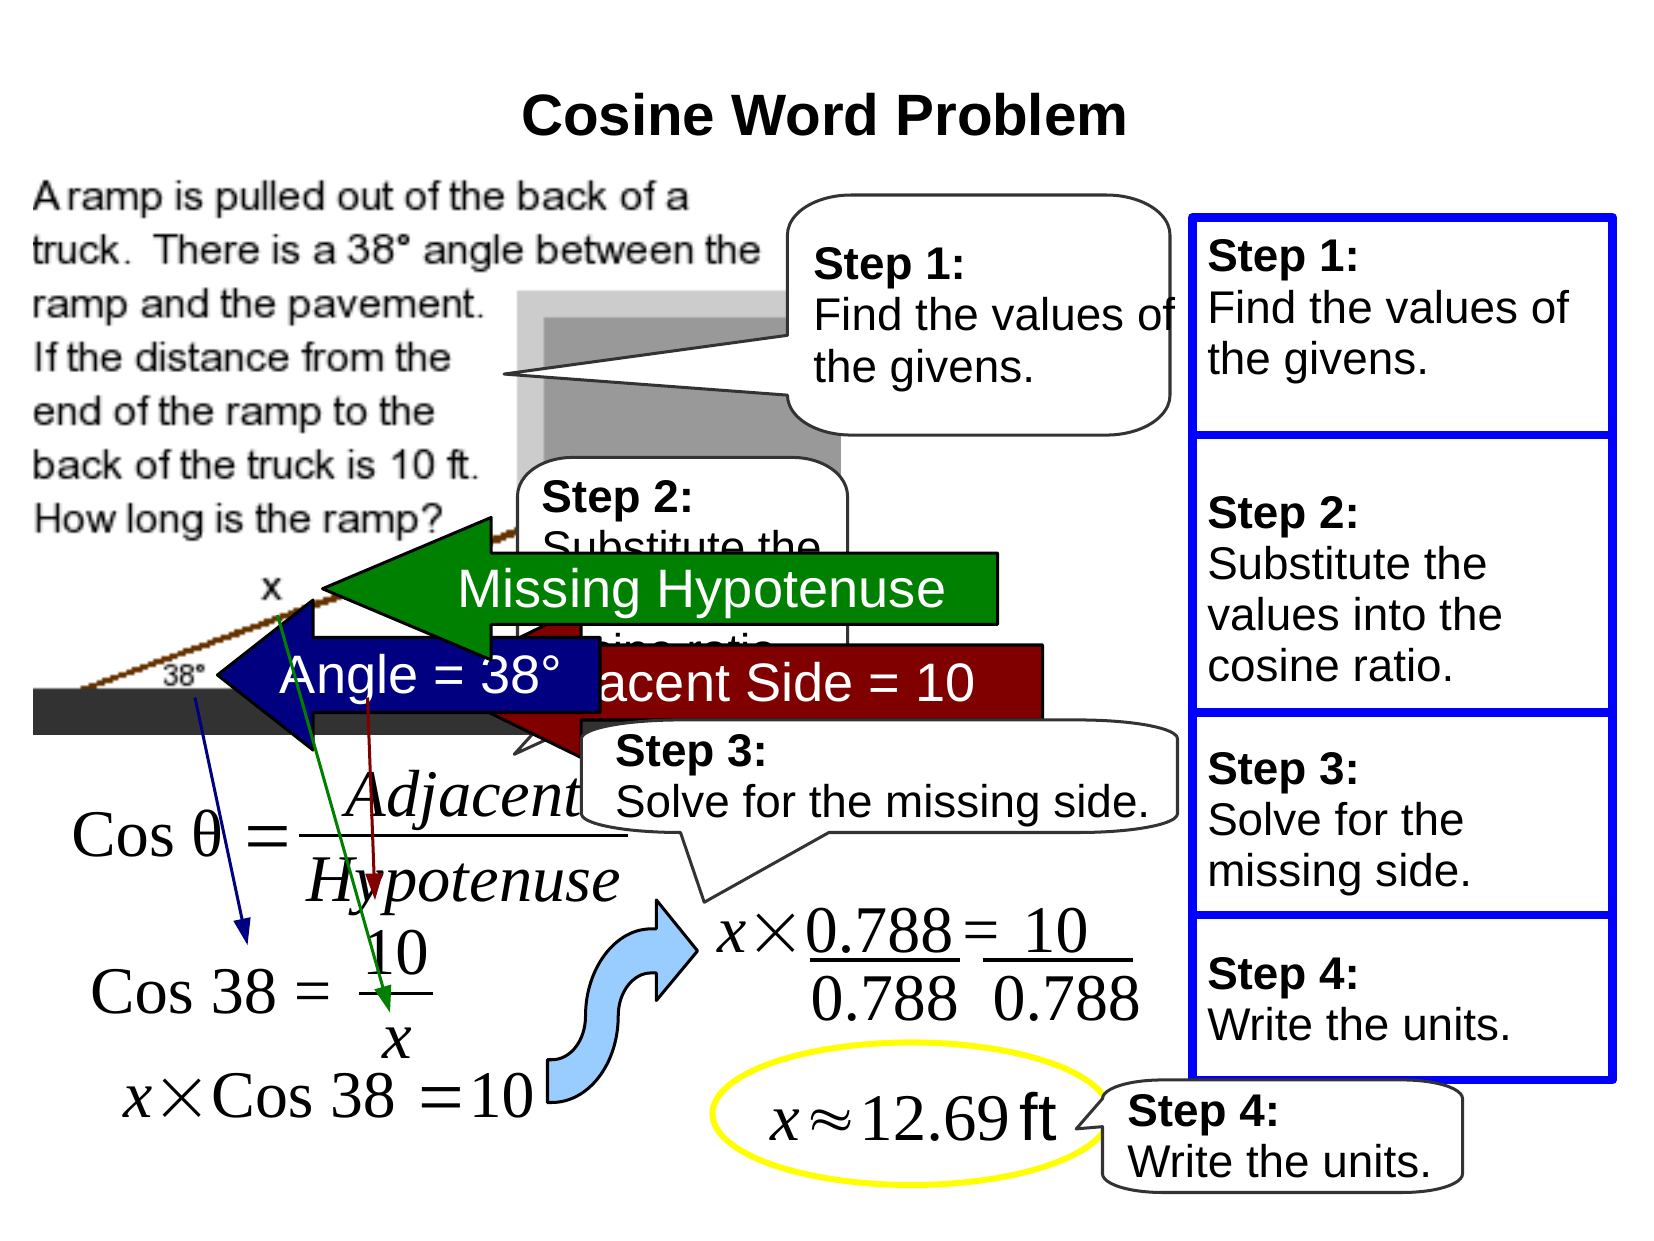

Cosine Word Problem
Step 1:
Find the values of
the givens.
Step 1:
Find the values of the givens.
Step 2:
Substitute the values into the cosine ratio.
Step 3:
Solve for the missing side.
Step 4:
Write the units.
Step 2:
Substitute the
values into the
cosine ratio.
Missing Hypotenuse
Angle = 38°
Adjacent Side = 10
Step 3:
Solve for the missing side.
ft
Step 4:
Write the units.